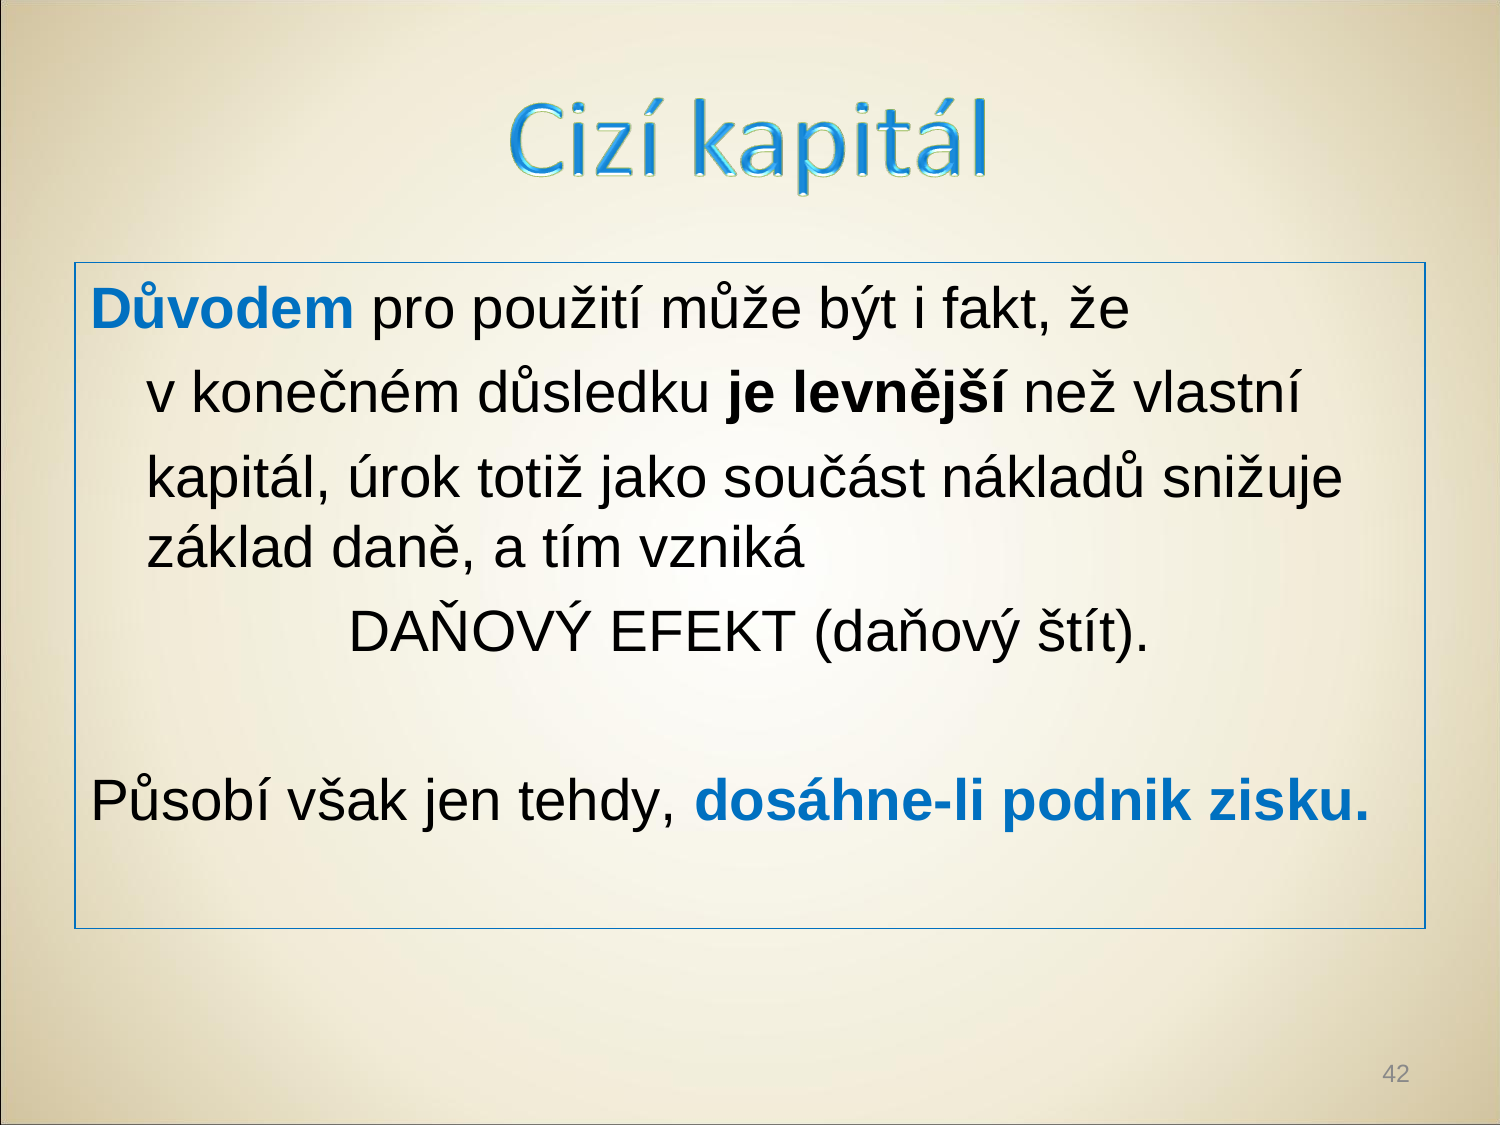

# Důvodem pro použití může být i fakt, že
	v konečném důsledku je levnější než vlastní
	kapitál, úrok totiž jako součást nákladů snižuje základ daně, a tím vzniká
DAŇOVÝ EFEKT (daňový štít).
Působí však jen tehdy, dosáhne-li podnik zisku.